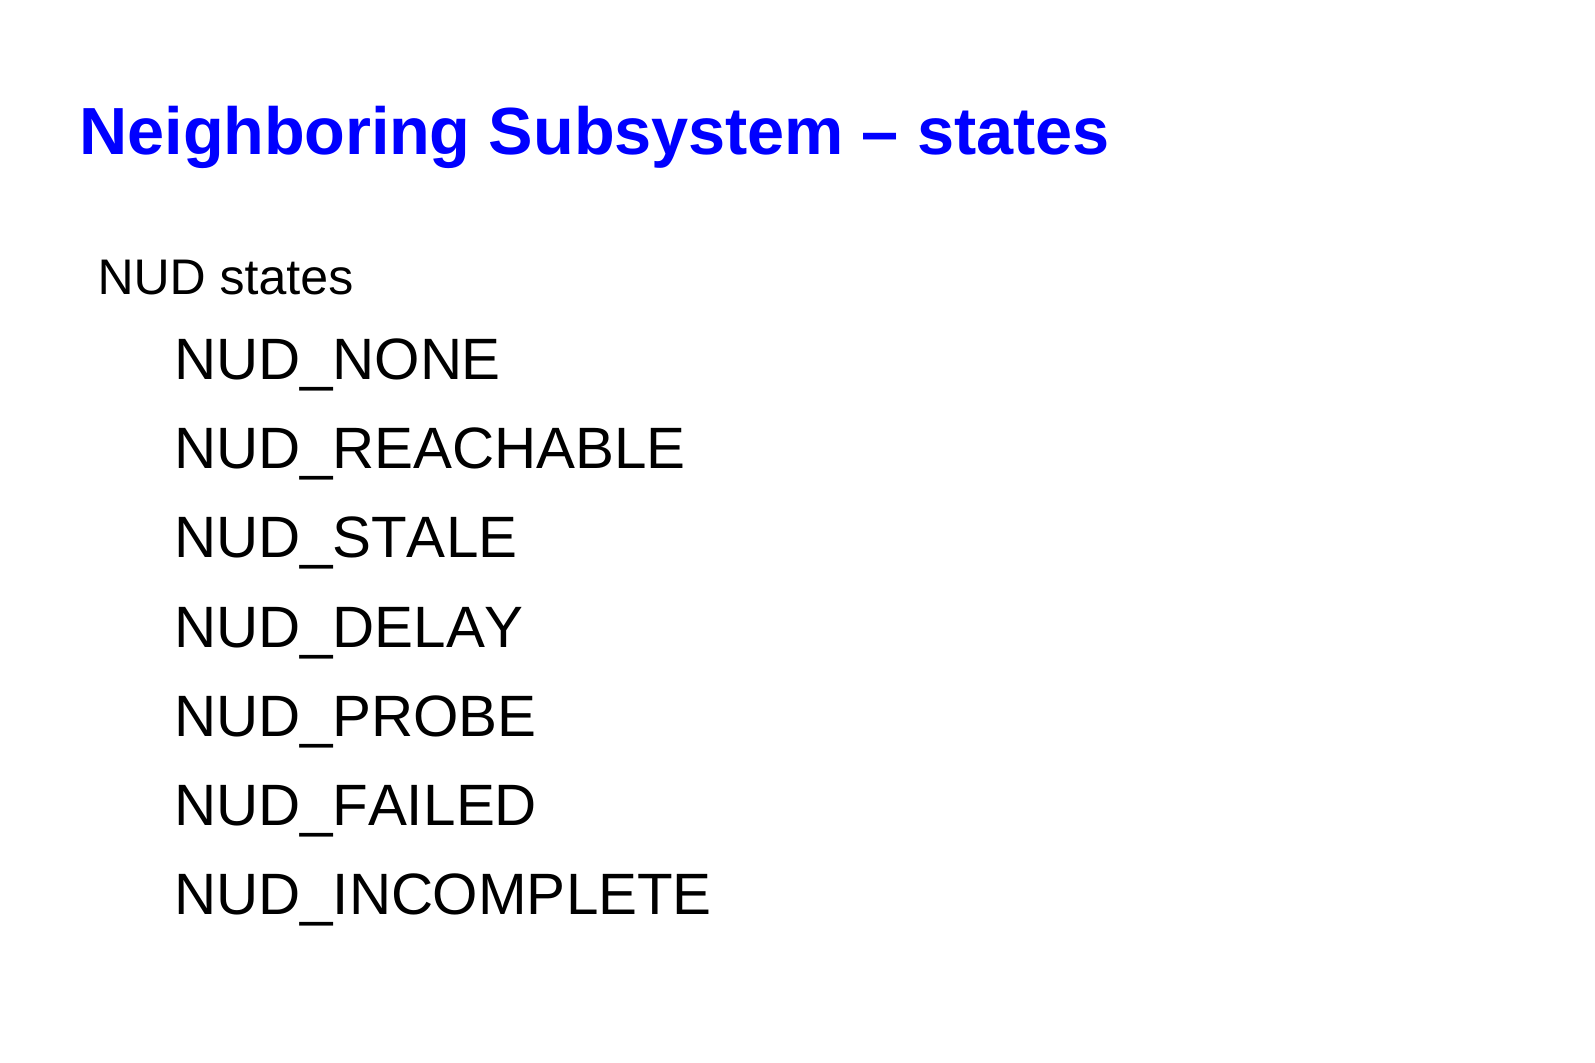

# Neighboring Subsystem – states
NUD states
NUD_NONE
NUD_REACHABLE
NUD_STALE
NUD_DELAY
NUD_PROBE
NUD_FAILED
NUD_INCOMPLETE